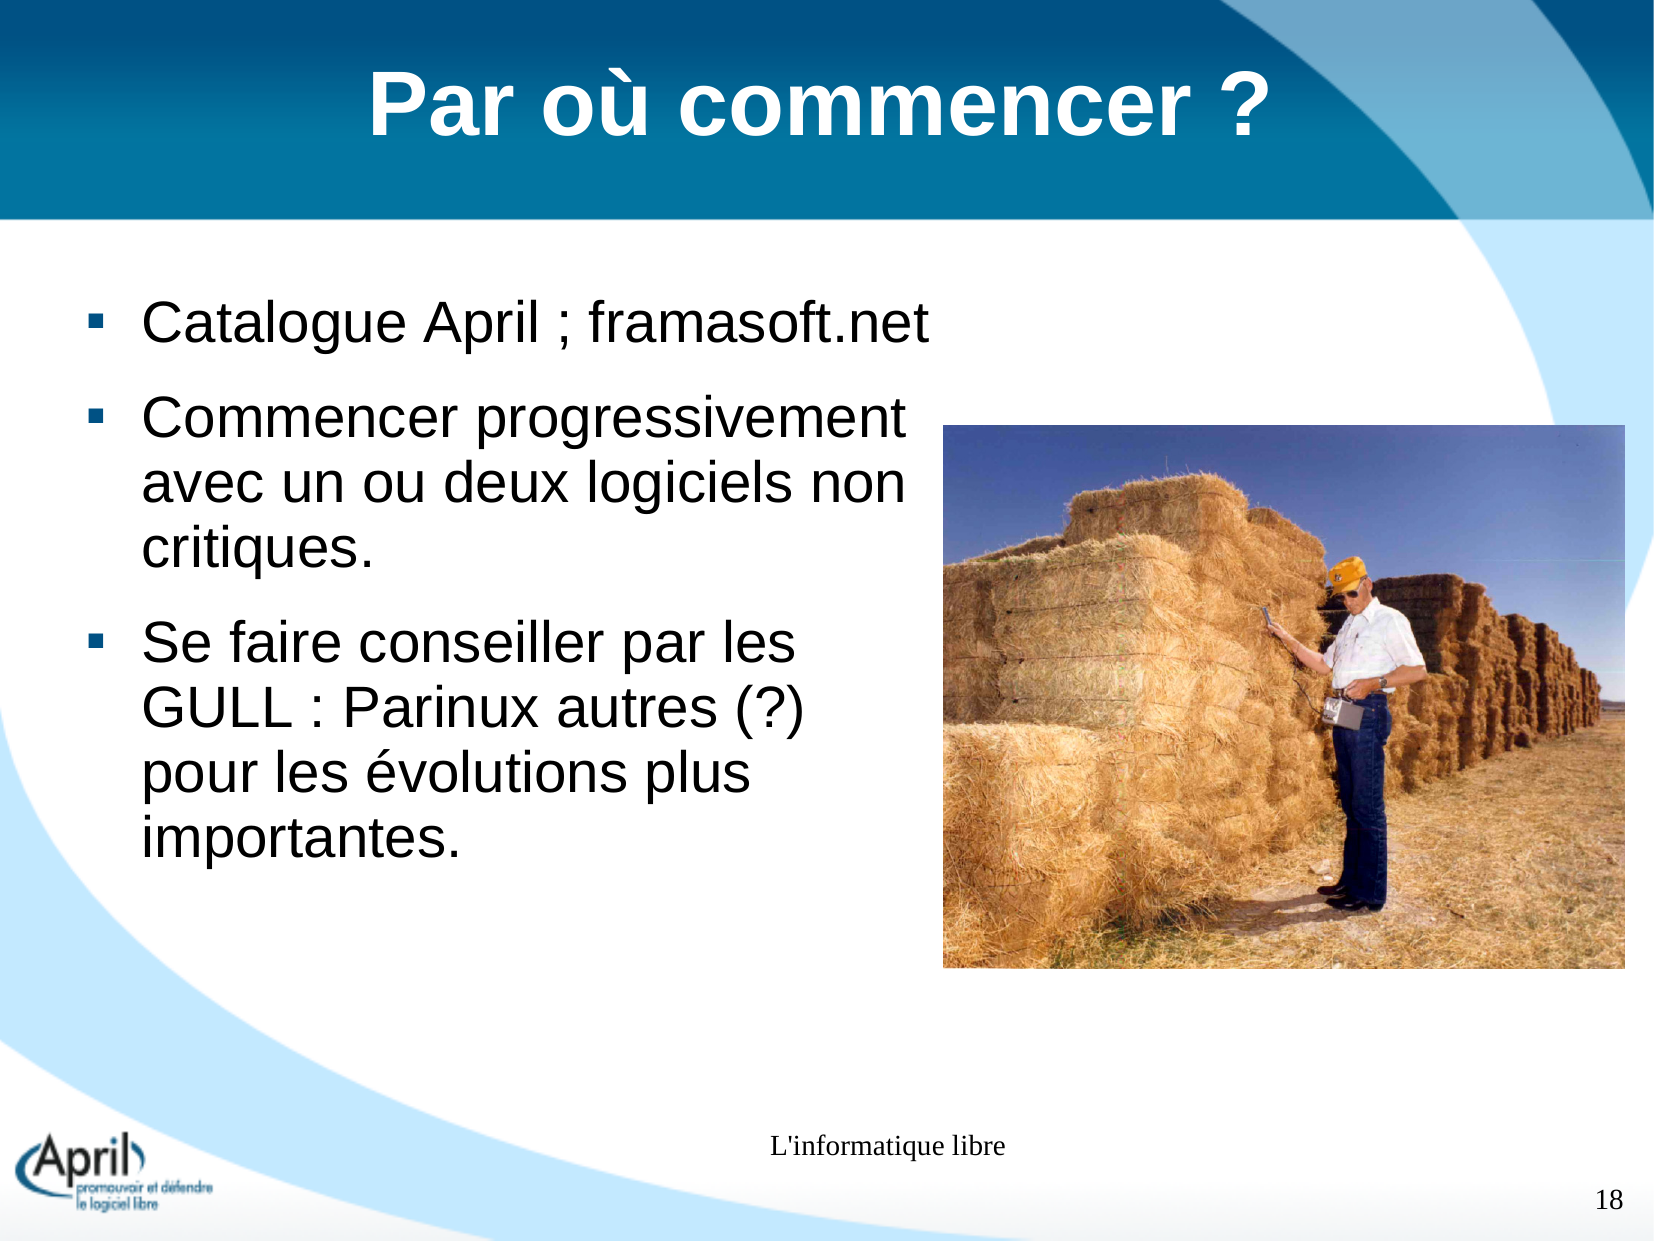

# Par où commencer ?
Catalogue April ; framasoft.net
Commencer progressivement avec un ou deux logiciels non critiques.
Se faire conseiller par les GULL : Parinux autres (?) pour les évolutions plus importantes.
L'informatique libre
18